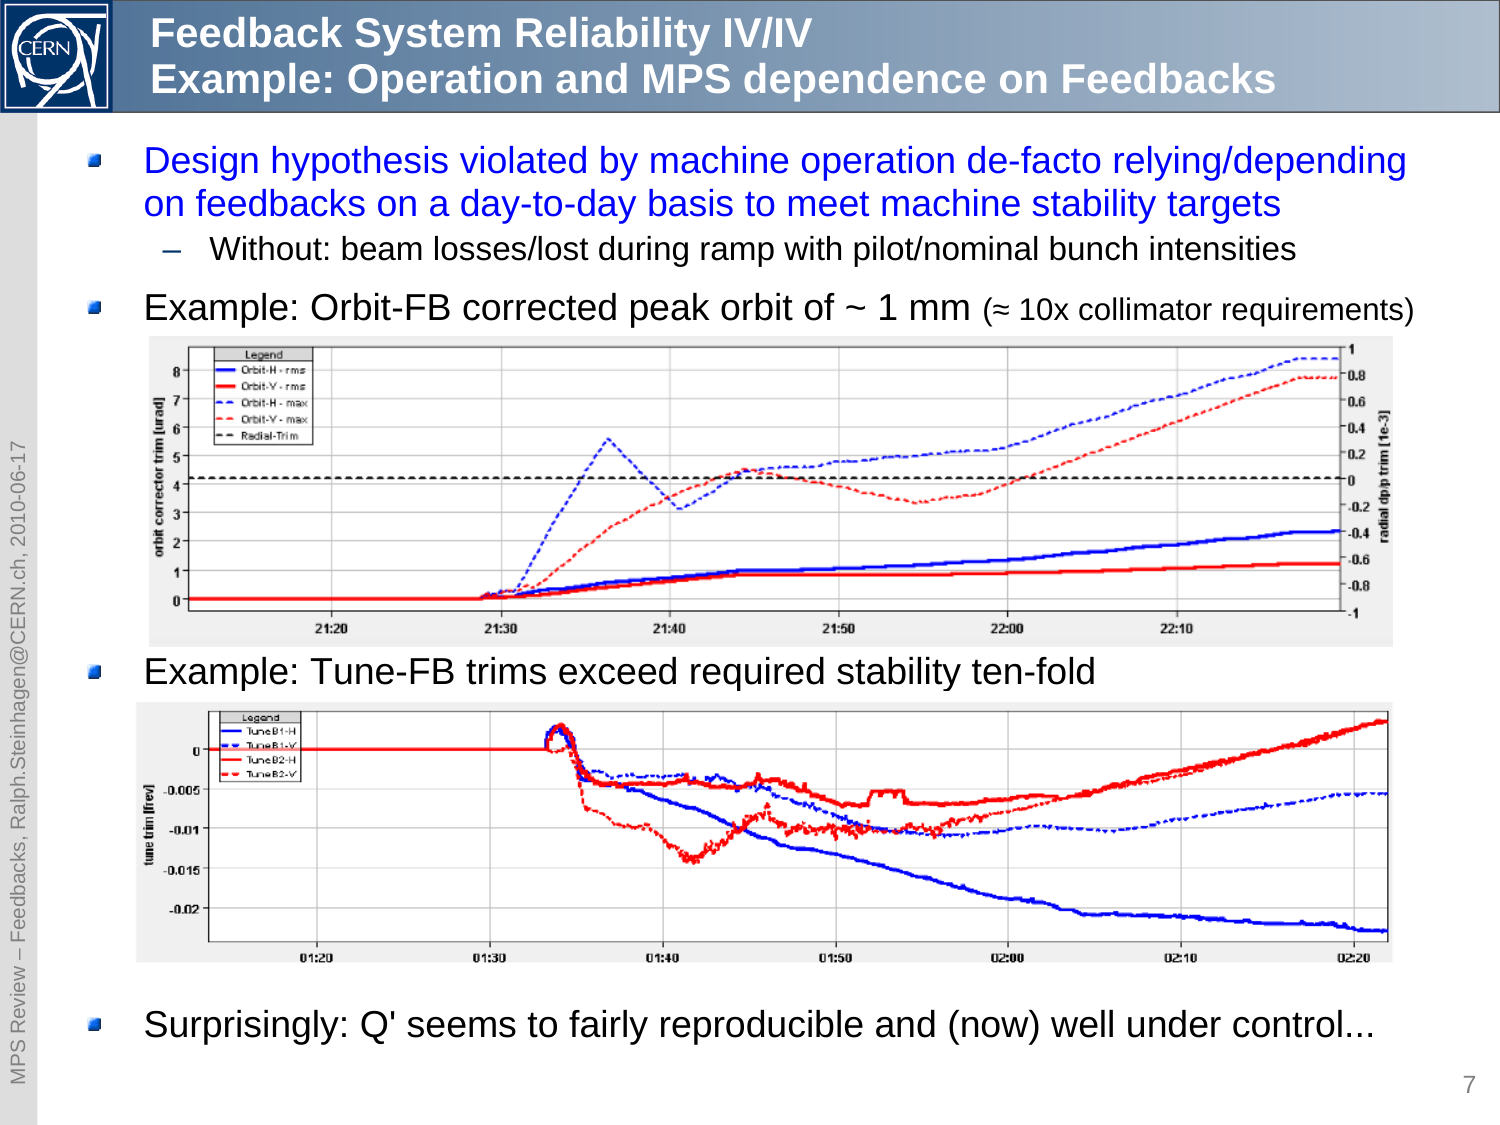

# Feedback System Reliability IV/IV Example: Operation and MPS dependence on Feedbacks
Design hypothesis violated by machine operation de-facto relying/depending on feedbacks on a day-to-day basis to meet machine stability targets
Without: beam losses/lost during ramp with pilot/nominal bunch intensities
Example: Orbit-FB corrected peak orbit of ~ 1 mm (≈ 10x collimator requirements)
Example: Tune-FB trims exceed required stability ten-fold
Surprisingly: Q' seems to fairly reproducible and (now) well under control...